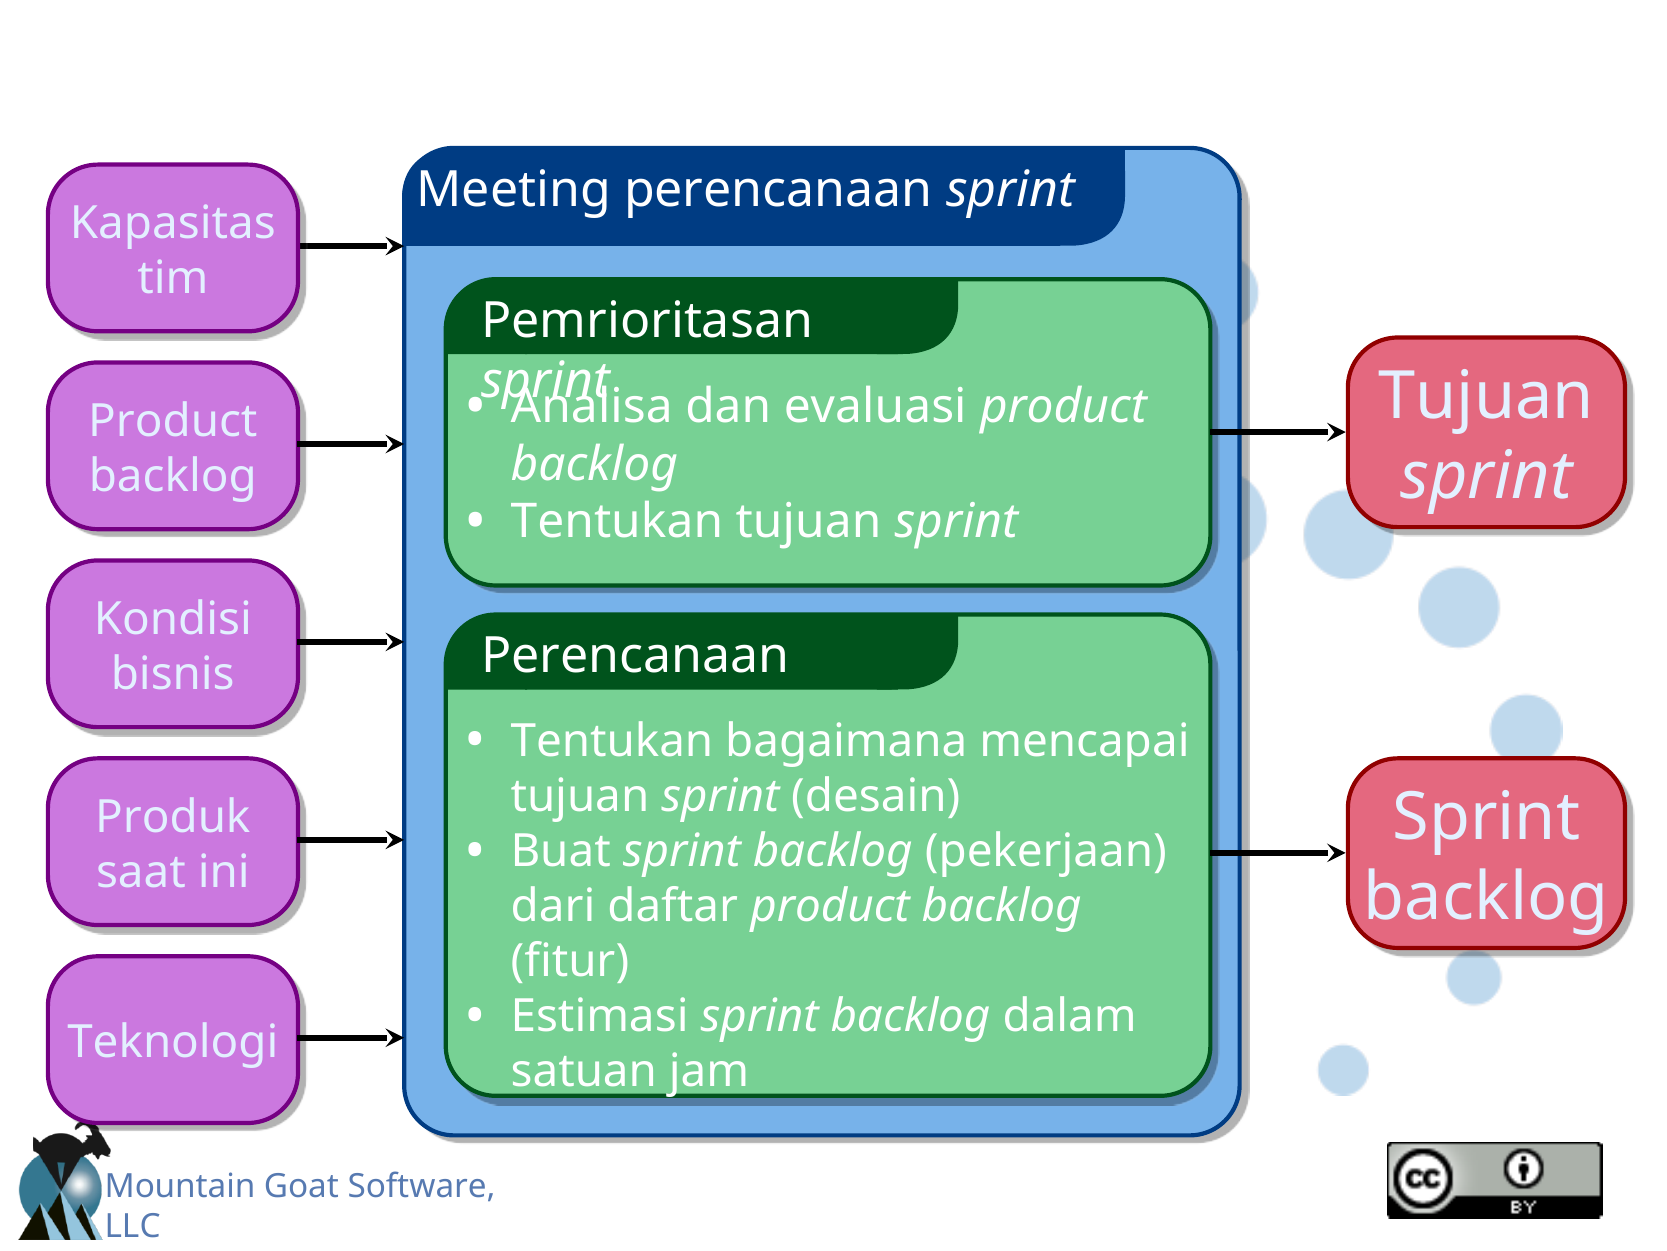

Meeting perencanaan sprint
Kapasitas
tim
Pemrioritasan sprint
Analisa dan evaluasi product backlog
Tentukan tujuan sprint
Tujuan sprint
Product backlog
Kondisi bisnis
Perencanaan
Tentukan bagaimana mencapai tujuan sprint (desain)
Buat sprint backlog (pekerjaan) dari daftar product backlog (fitur)
Estimasi sprint backlog dalam satuan jam
Produk saat ini
Sprint
backlog
Teknologi